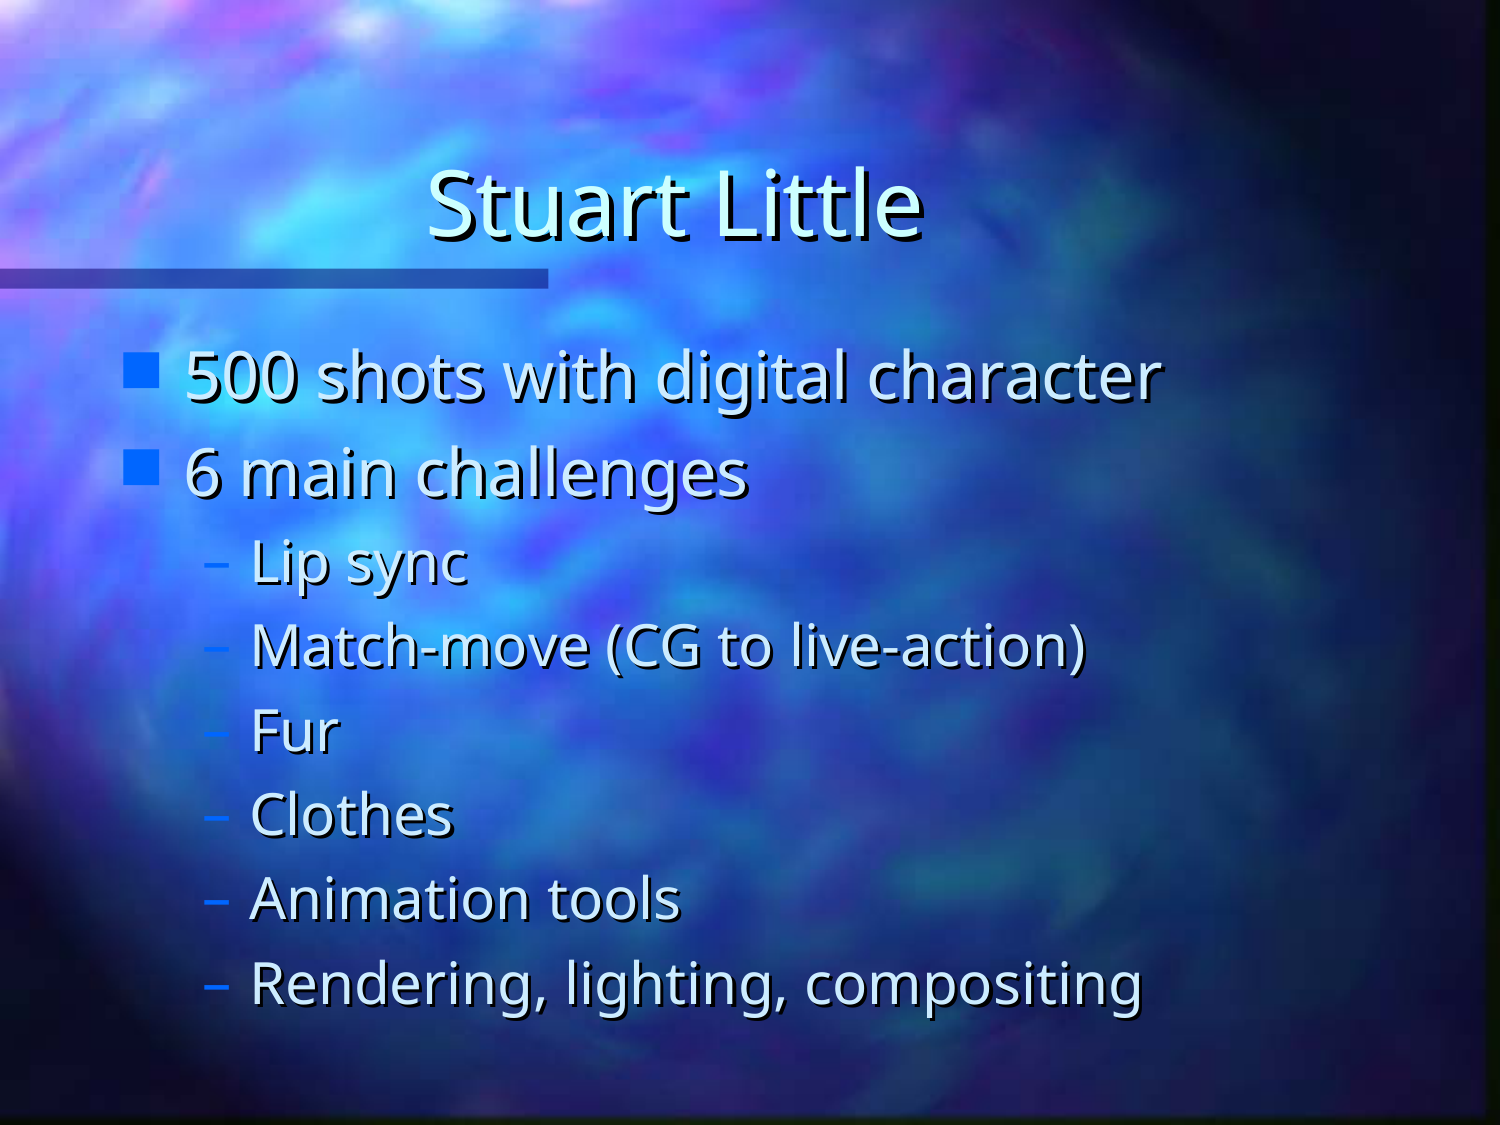

# Stuart Little
500 shots with digital character
6 main challenges
Lip sync
Match-move (CG to live-action)
Fur
Clothes
Animation tools
Rendering, lighting, compositing